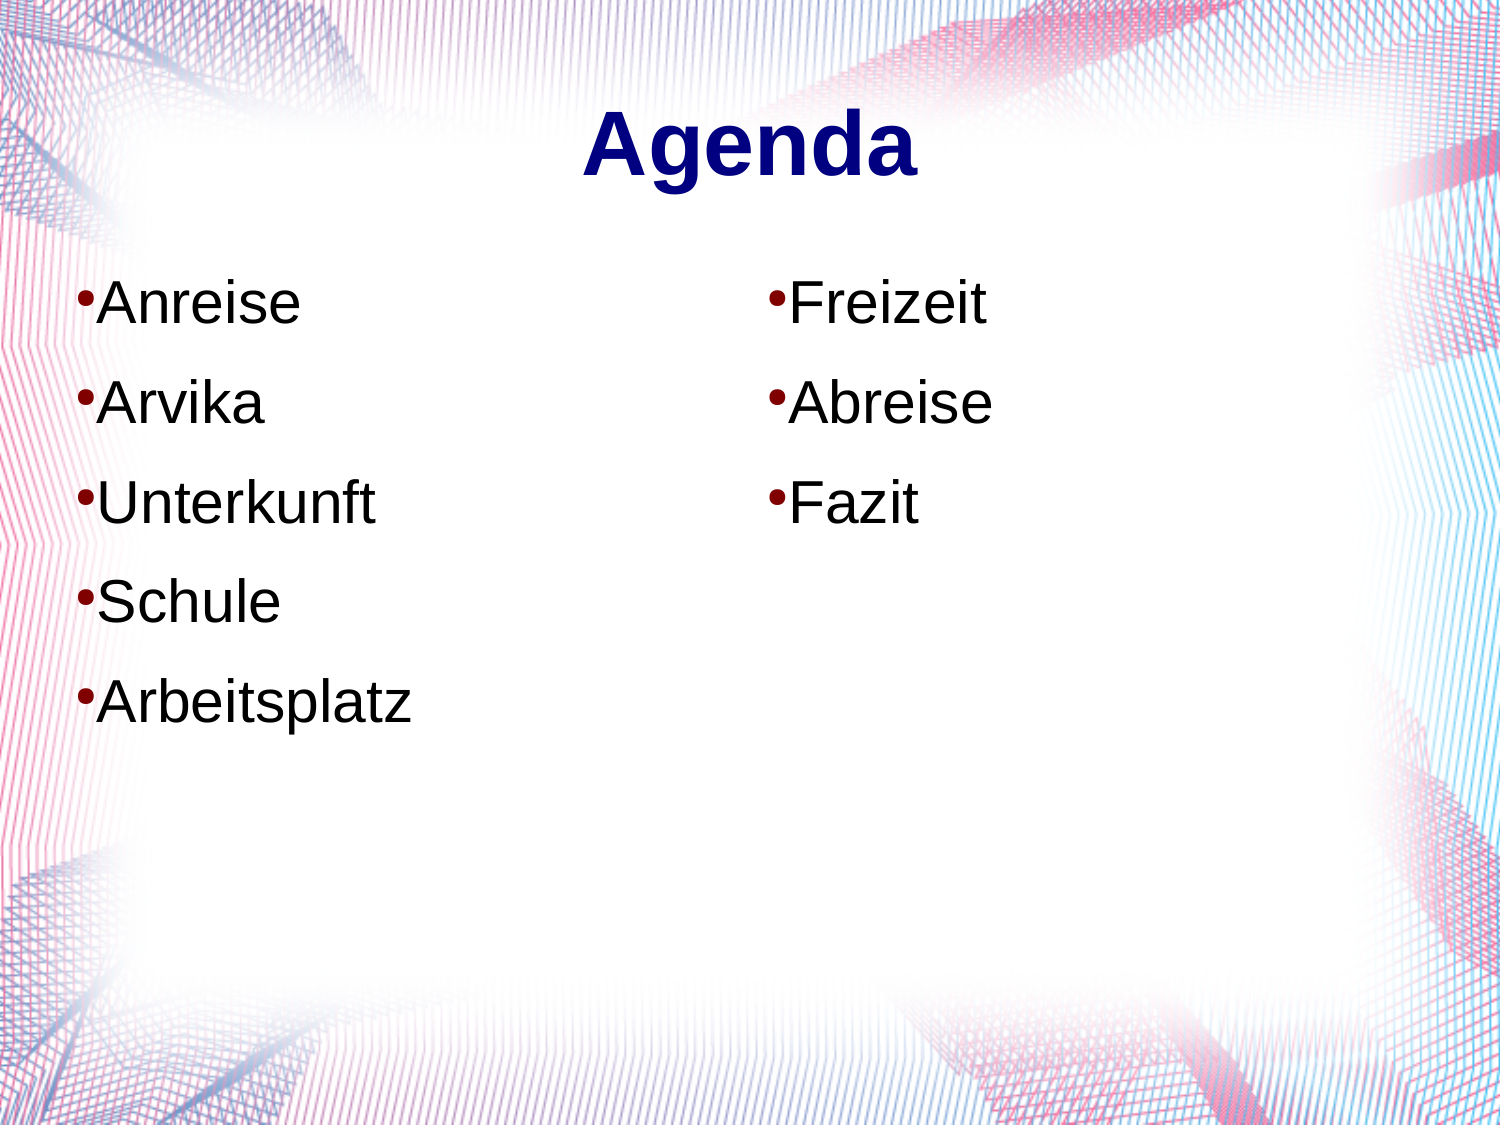

# Agenda
Anreise
Arvika
Unterkunft
Schule
Arbeitsplatz
Freizeit
Abreise
Fazit